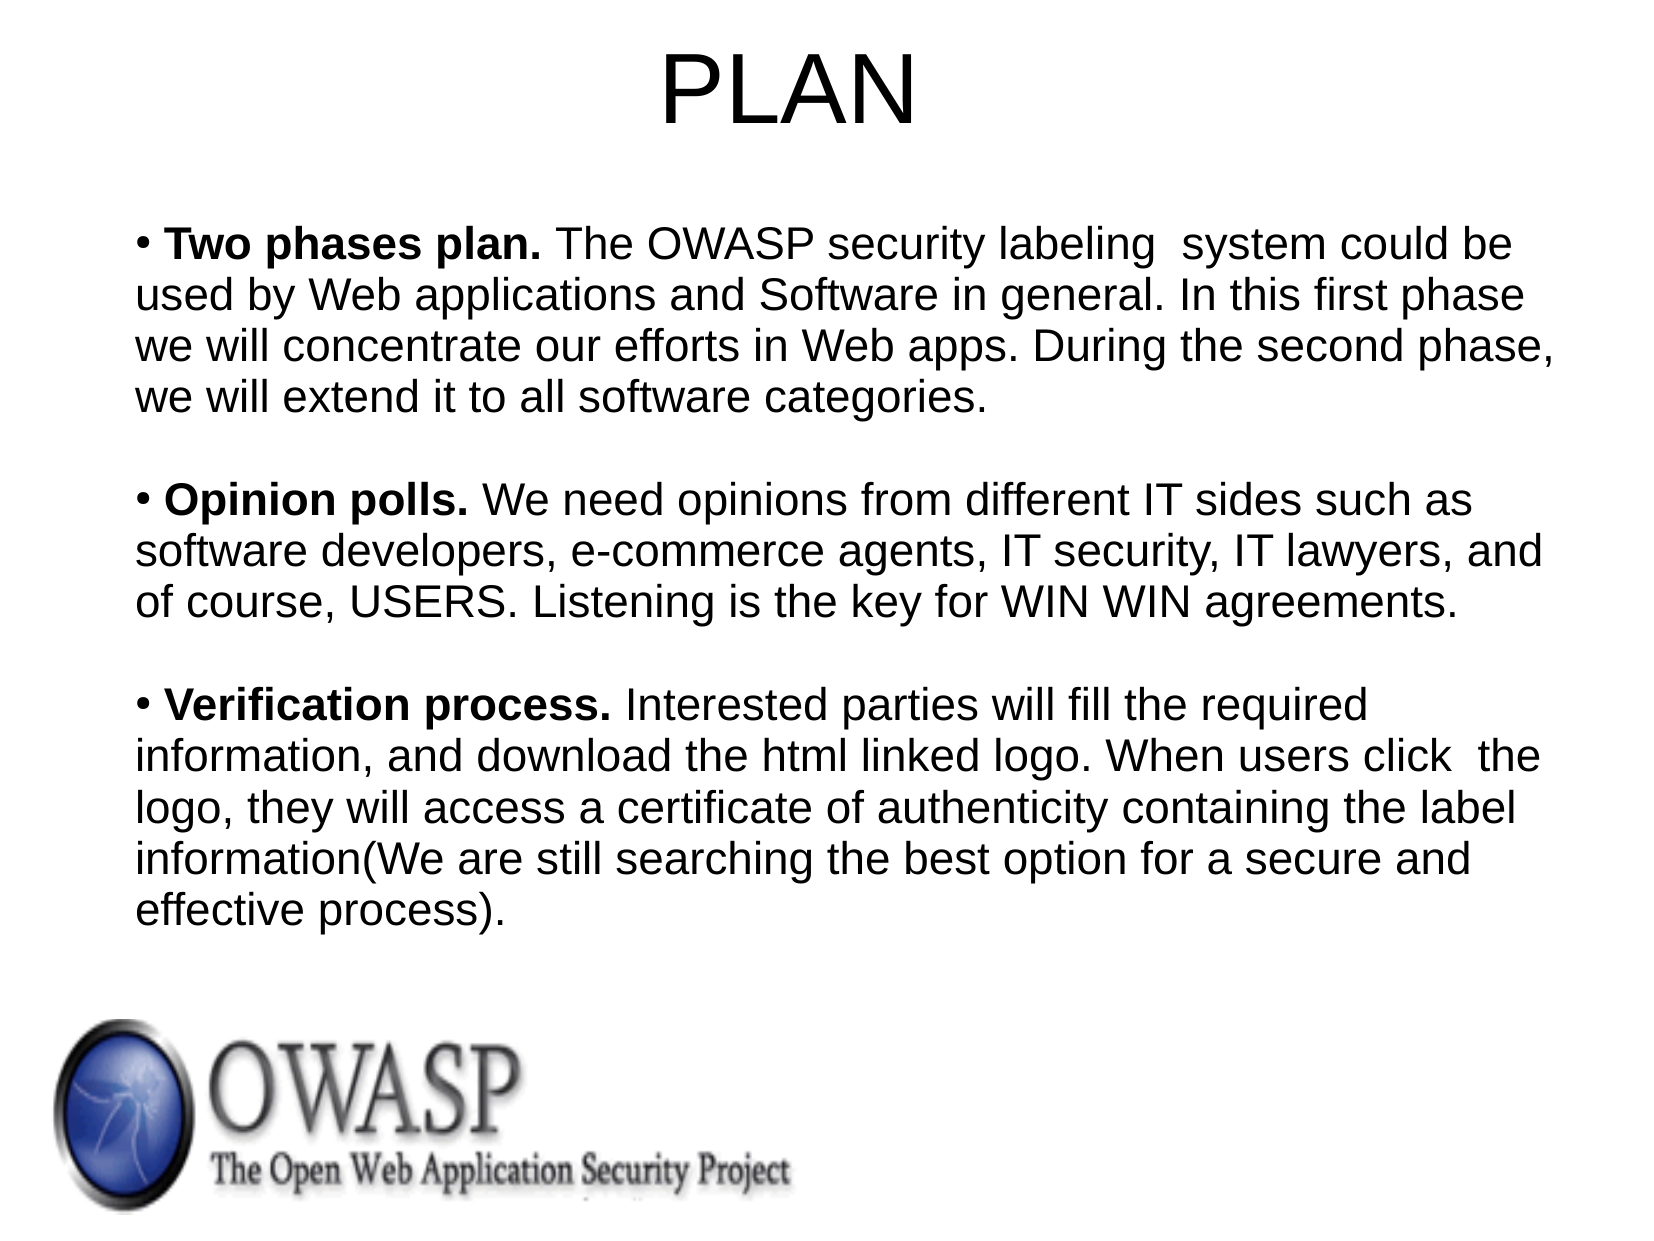

# PLAN
 Two phases plan. The OWASP security labeling system could be used by Web applications and Software in general. In this first phase we will concentrate our efforts in Web apps. During the second phase, we will extend it to all software categories.
 Opinion polls. We need opinions from different IT sides such as software developers, e-commerce agents, IT security, IT lawyers, and of course, USERS. Listening is the key for WIN WIN agreements.
 Verification process. Interested parties will fill the required information, and download the html linked logo. When users click the logo, they will access a certificate of authenticity containing the label information(We are still searching the best option for a secure and effective process).